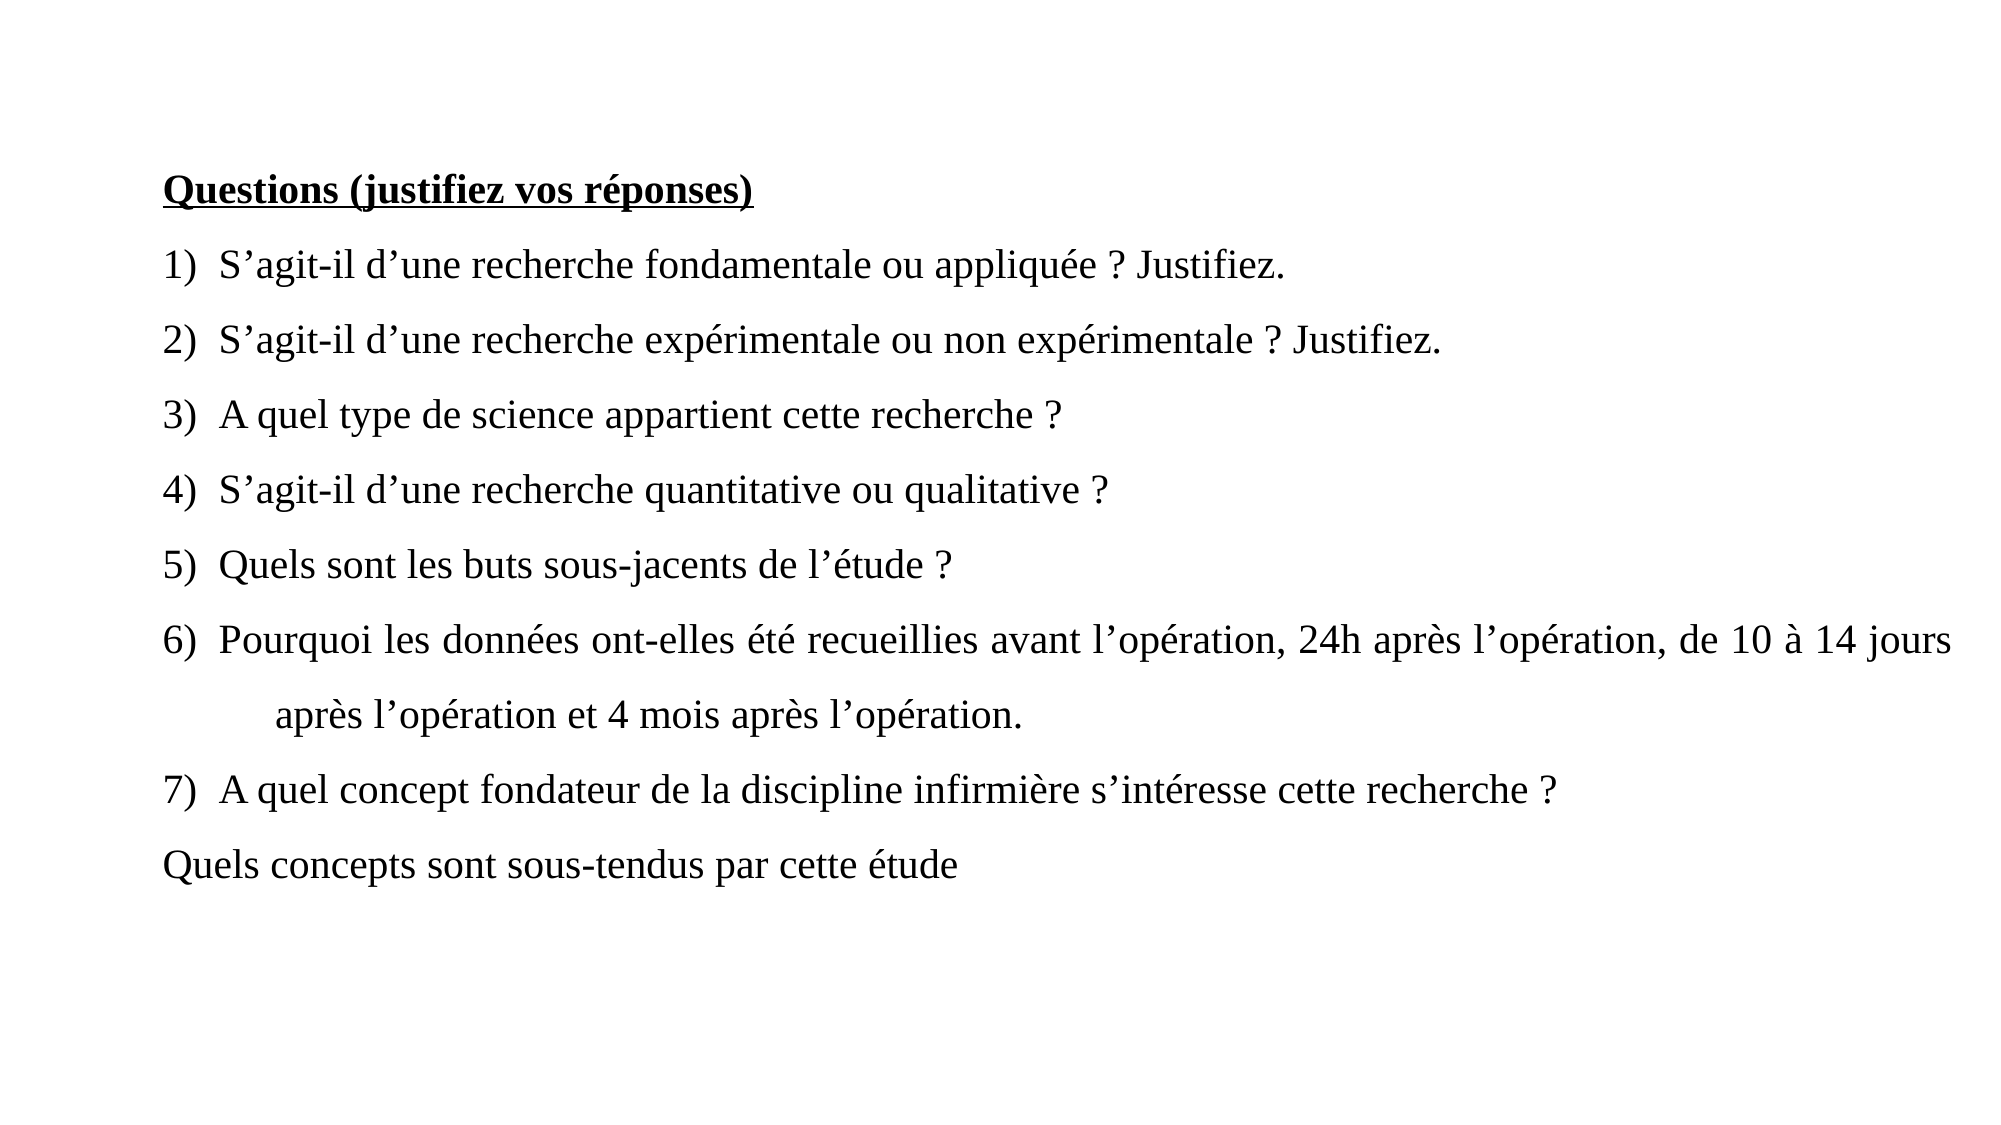

Questions (justifiez vos réponses)
S’agit-il d’une recherche fondamentale ou appliquée ? Justifiez.
S’agit-il d’une recherche expérimentale ou non expérimentale ? Justifiez.
A quel type de science appartient cette recherche ?
S’agit-il d’une recherche quantitative ou qualitative ?
Quels sont les buts sous-jacents de l’étude ?
Pourquoi les données ont-elles été recueillies avant l’opération, 24h après l’opération, de 10 à 14 jours après l’opération et 4 mois après l’opération.
A quel concept fondateur de la discipline infirmière s’intéresse cette recherche ?
Quels concepts sont sous-tendus par cette étude